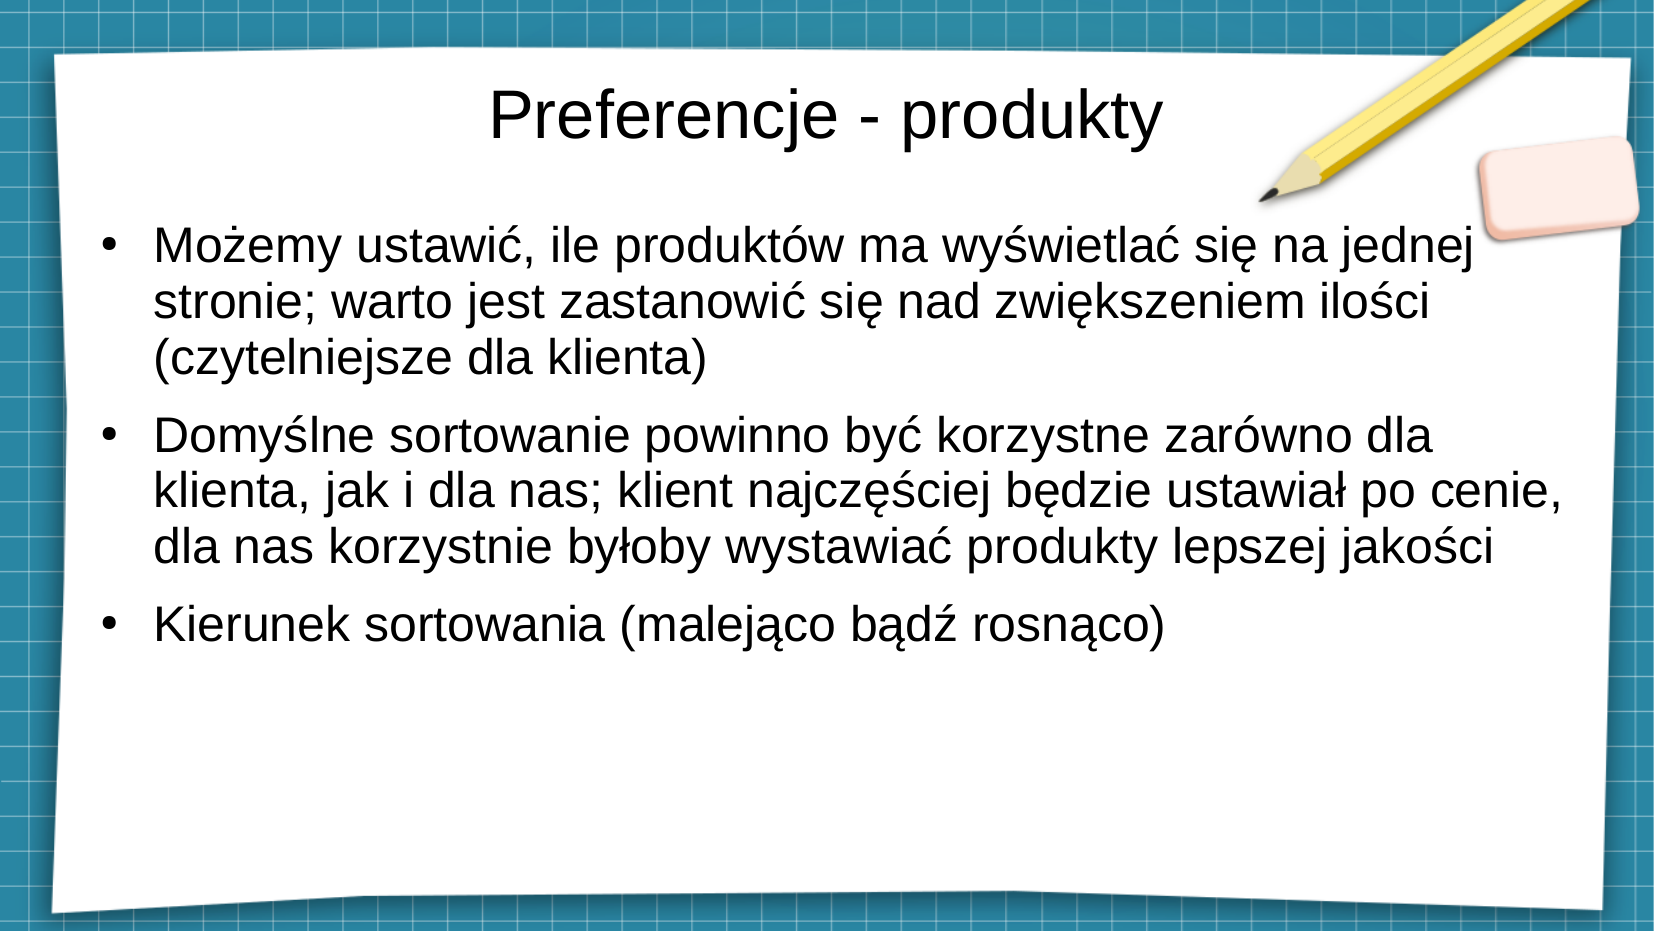

# Preferencje - produkty
Możemy ustawić, ile produktów ma wyświetlać się na jednej stronie; warto jest zastanowić się nad zwiększeniem ilości (czytelniejsze dla klienta)
Domyślne sortowanie powinno być korzystne zarówno dla klienta, jak i dla nas; klient najczęściej będzie ustawiał po cenie, dla nas korzystnie byłoby wystawiać produkty lepszej jakości
Kierunek sortowania (malejąco bądź rosnąco)